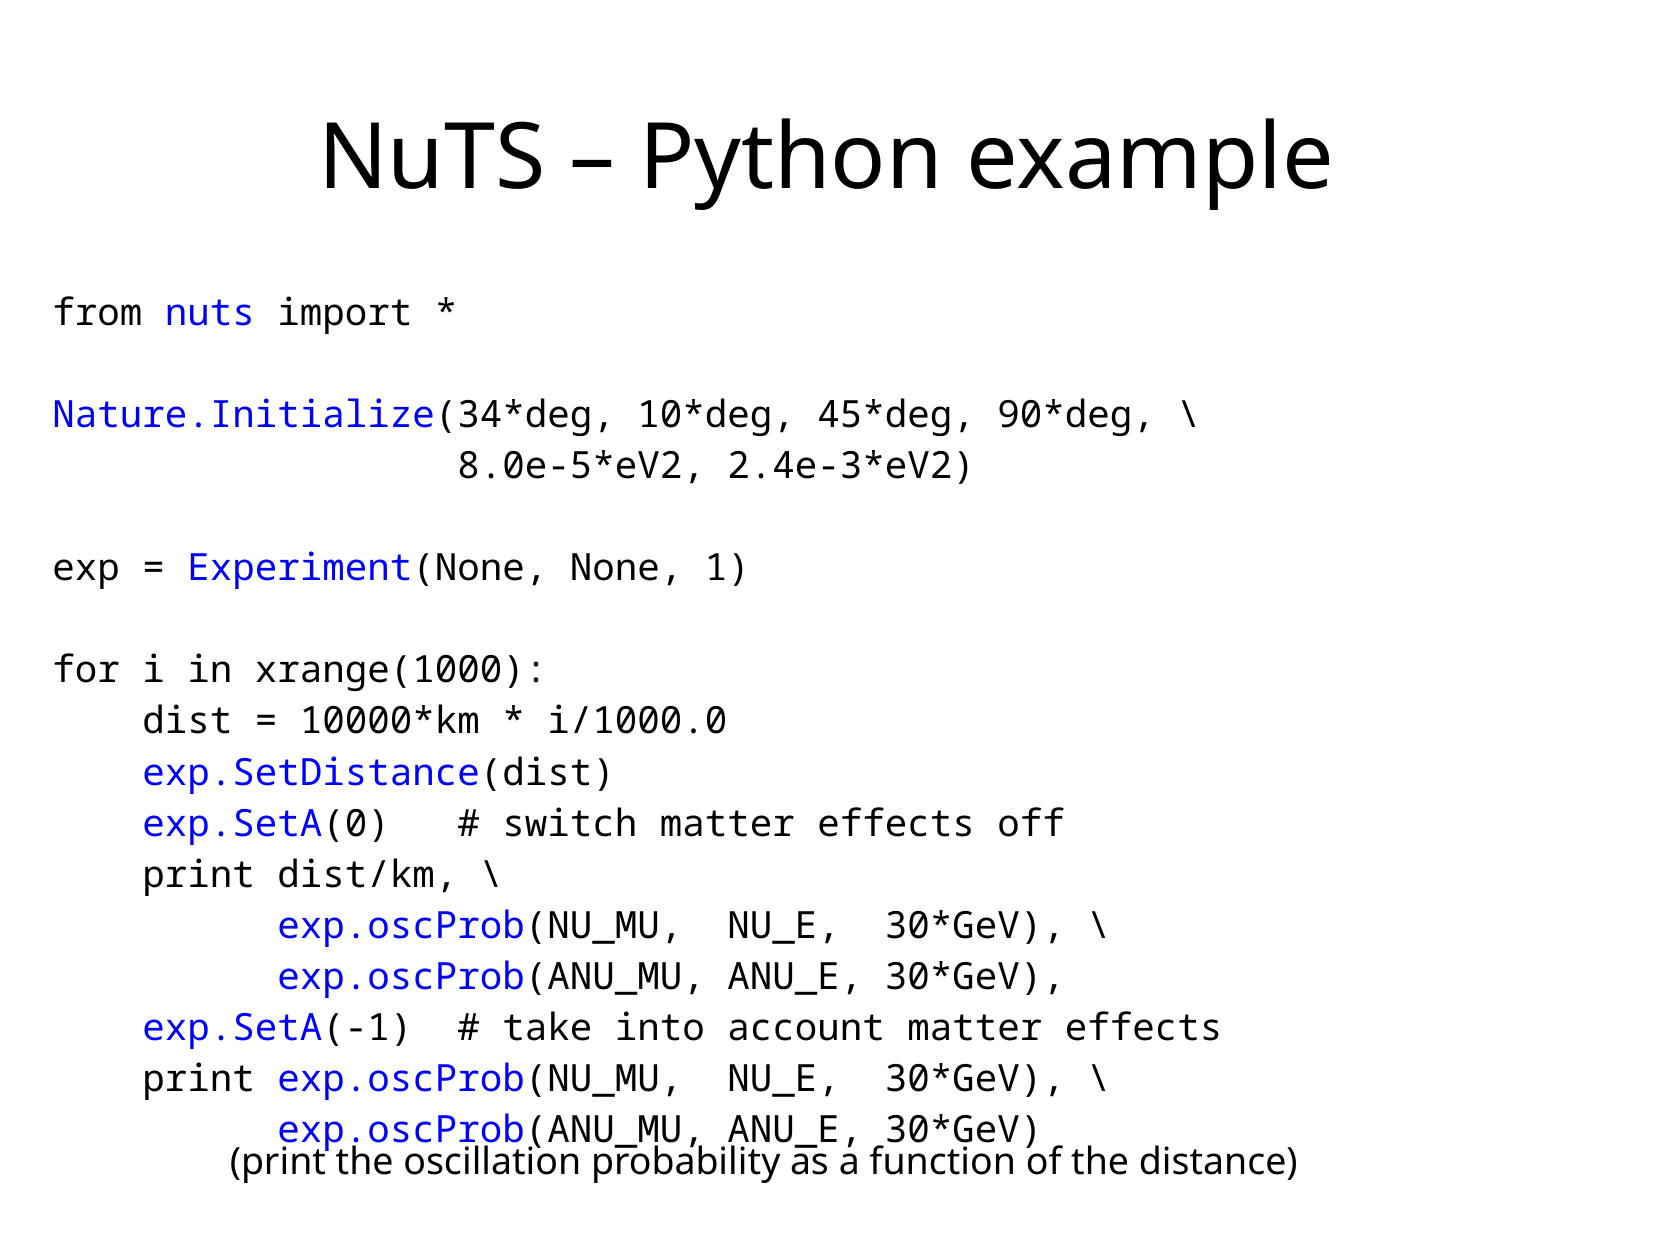

# NuTS – Python example
from nuts import *
Nature.Initialize(34*deg, 10*deg, 45*deg, 90*deg, \
 8.0e-5*eV2, 2.4e-3*eV2)
exp = Experiment(None, None, 1)
for i in xrange(1000):
 dist = 10000*km * i/1000.0
 exp.SetDistance(dist)
 exp.SetA(0) # switch matter effects off
 print dist/km, \
 exp.oscProb(NU_MU, NU_E, 30*GeV), \
 exp.oscProb(ANU_MU, ANU_E, 30*GeV),
 exp.SetA(-1) # take into account matter effects
 print exp.oscProb(NU_MU, NU_E, 30*GeV), \
 exp.oscProb(ANU_MU, ANU_E, 30*GeV)
(print the oscillation probability as a function of the distance)